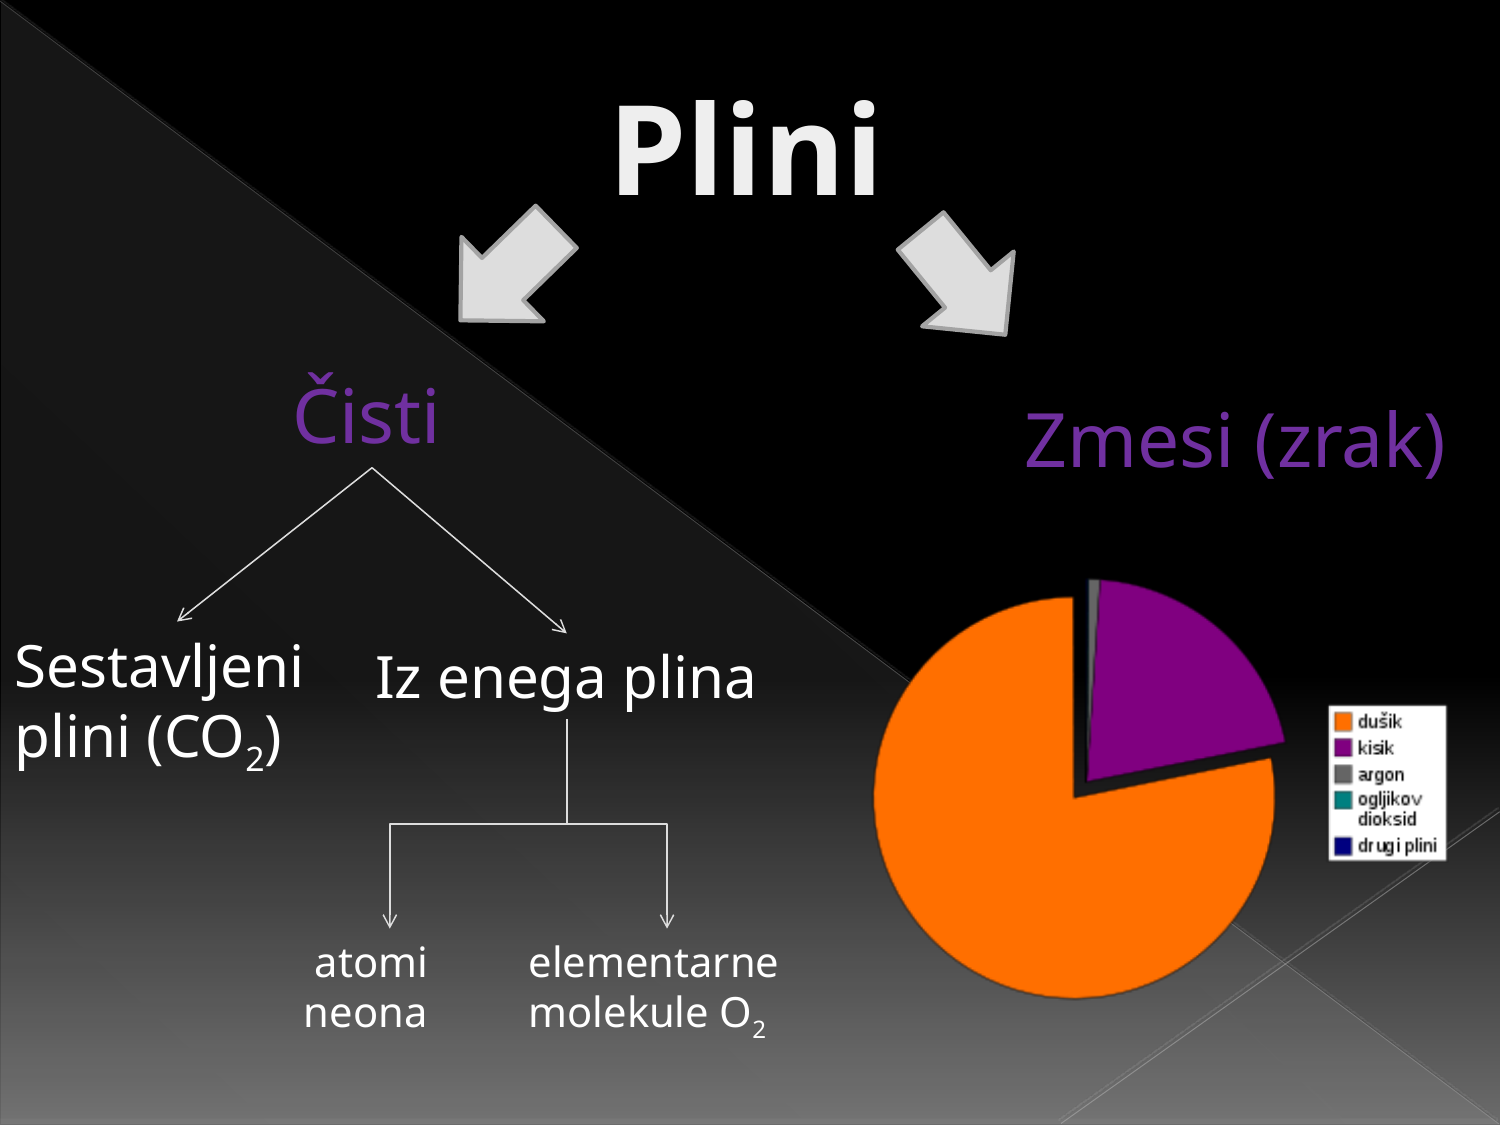

# Plini
Čisti
Zmesi (zrak)
Sestavljeni plini (CO2)
Iz enega plina
 atomi neona
elementarne molekule O2